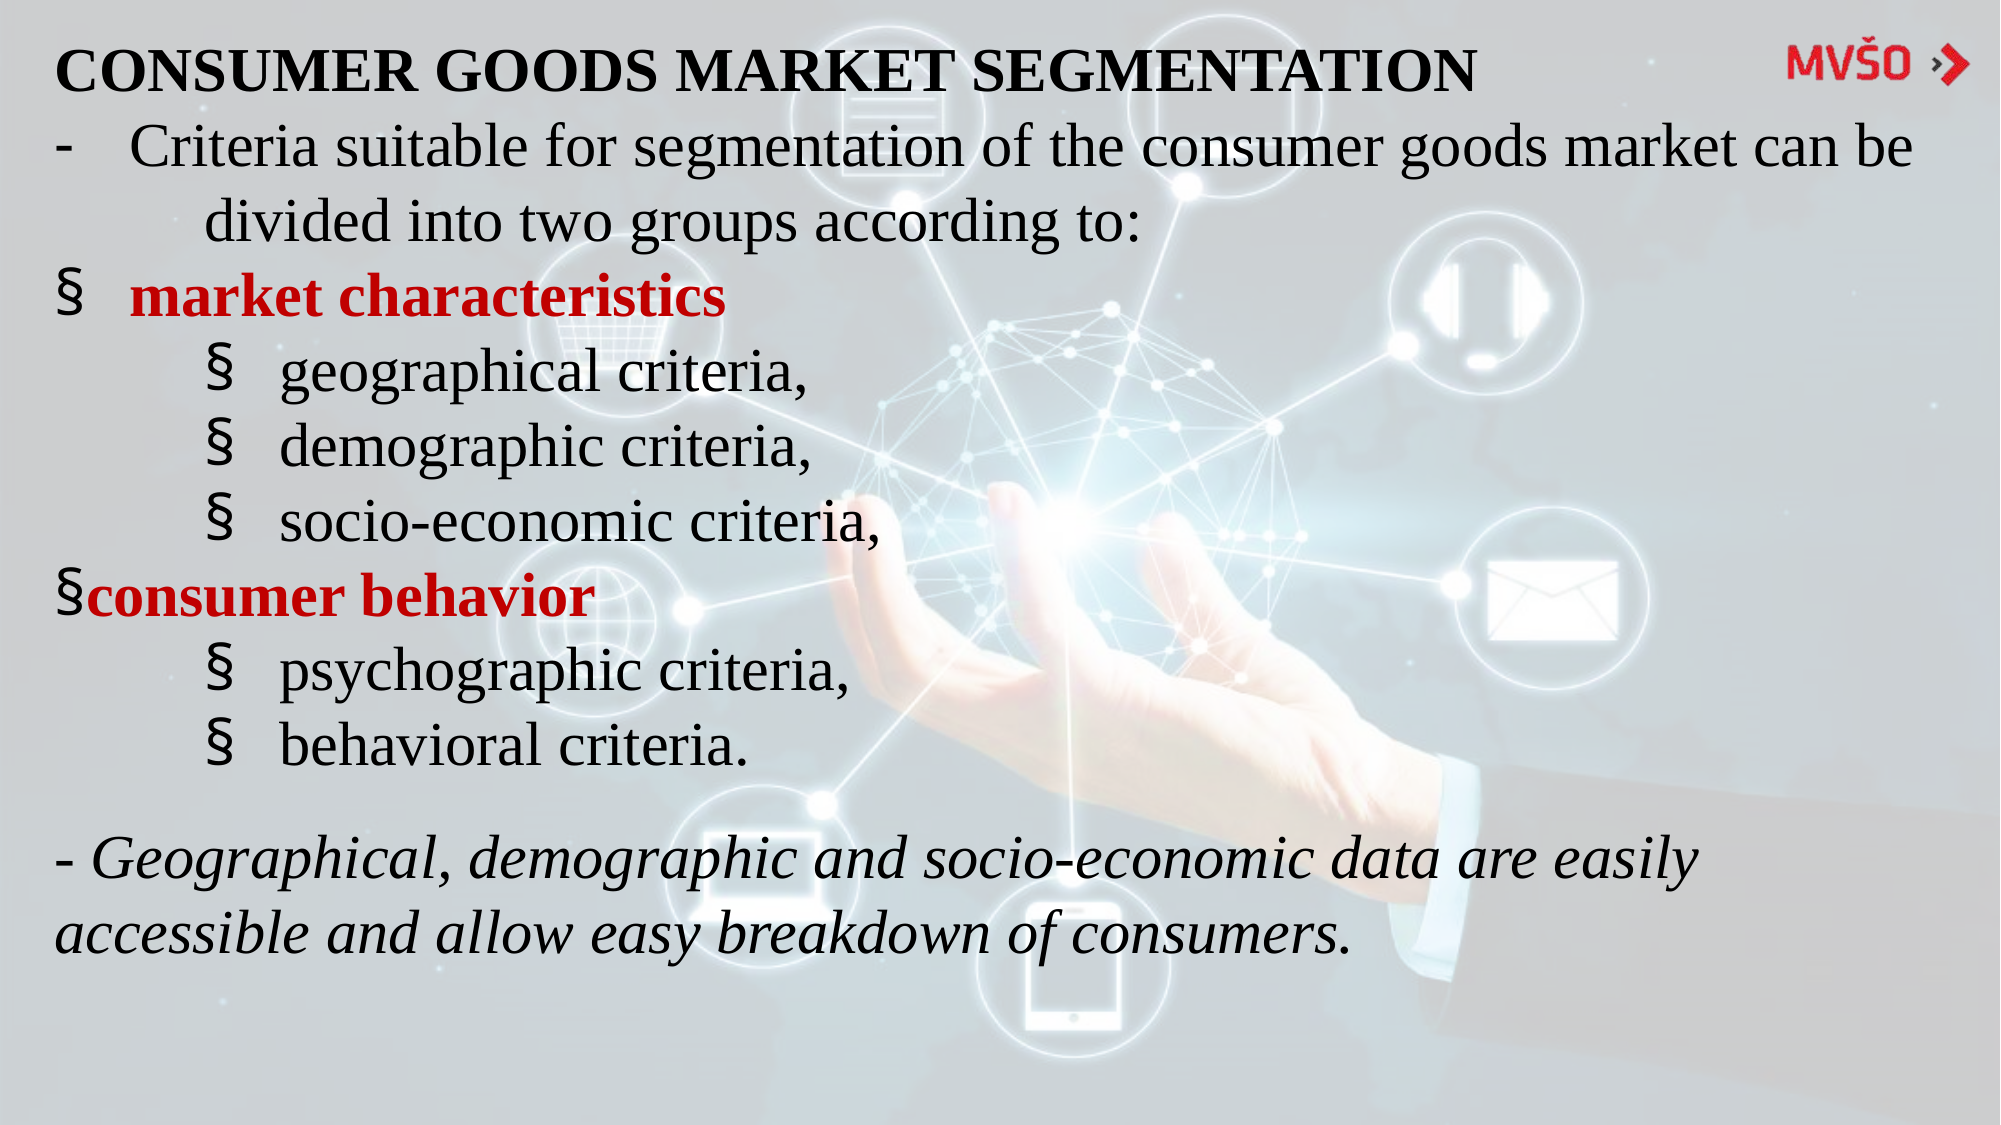

CONSUMER GOODS MARKET SEGMENTATION
Criteria suitable for segmentation of the consumer goods market can be divided into two groups according to:
market characteristics
geographical criteria,
demographic criteria,
socio-economic criteria,
consumer behavior
psychographic criteria,
behavioral criteria.
- Geographical, demographic and socio-economic data are easily accessible and allow easy breakdown of consumers.